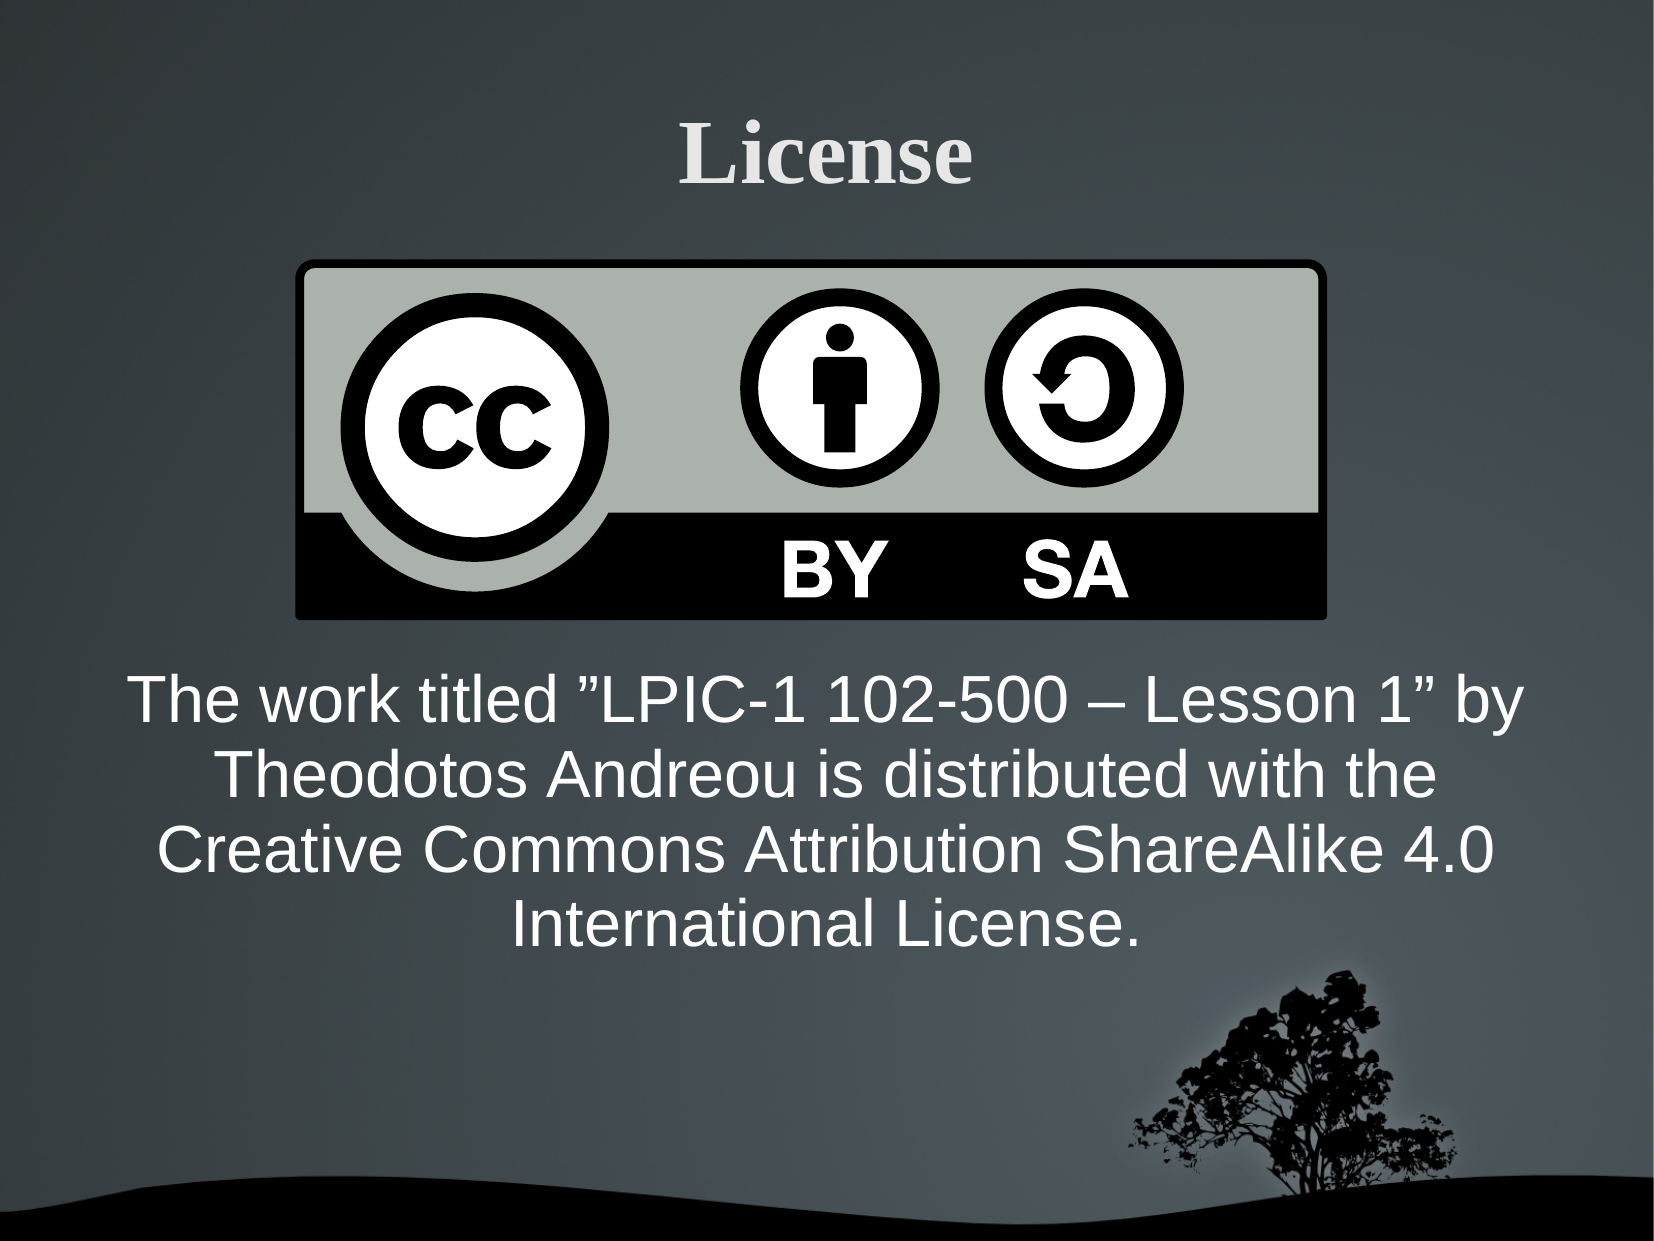

# License
The work titled ”LPIC-1 102-500 – Lesson 1” by Theodotos Andreou is distributed with the Creative Commons Attribution ShareAlike 4.0 International License.